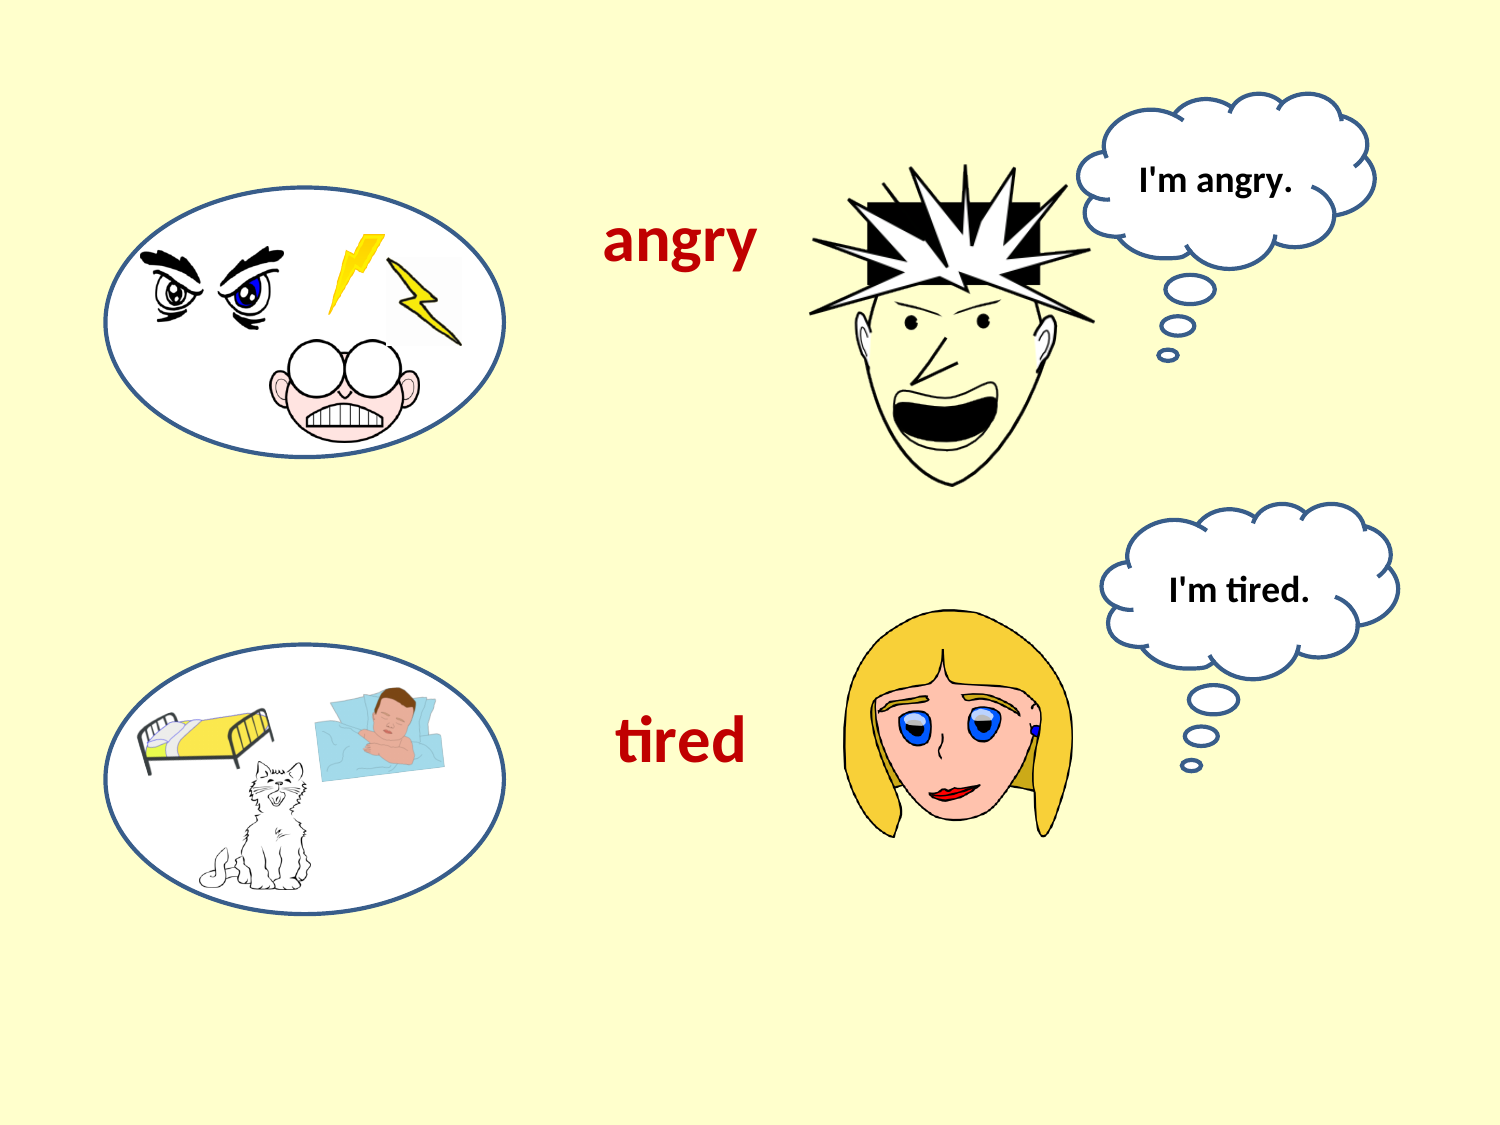

# angry
I'm angry.
 tired
I'm tired.